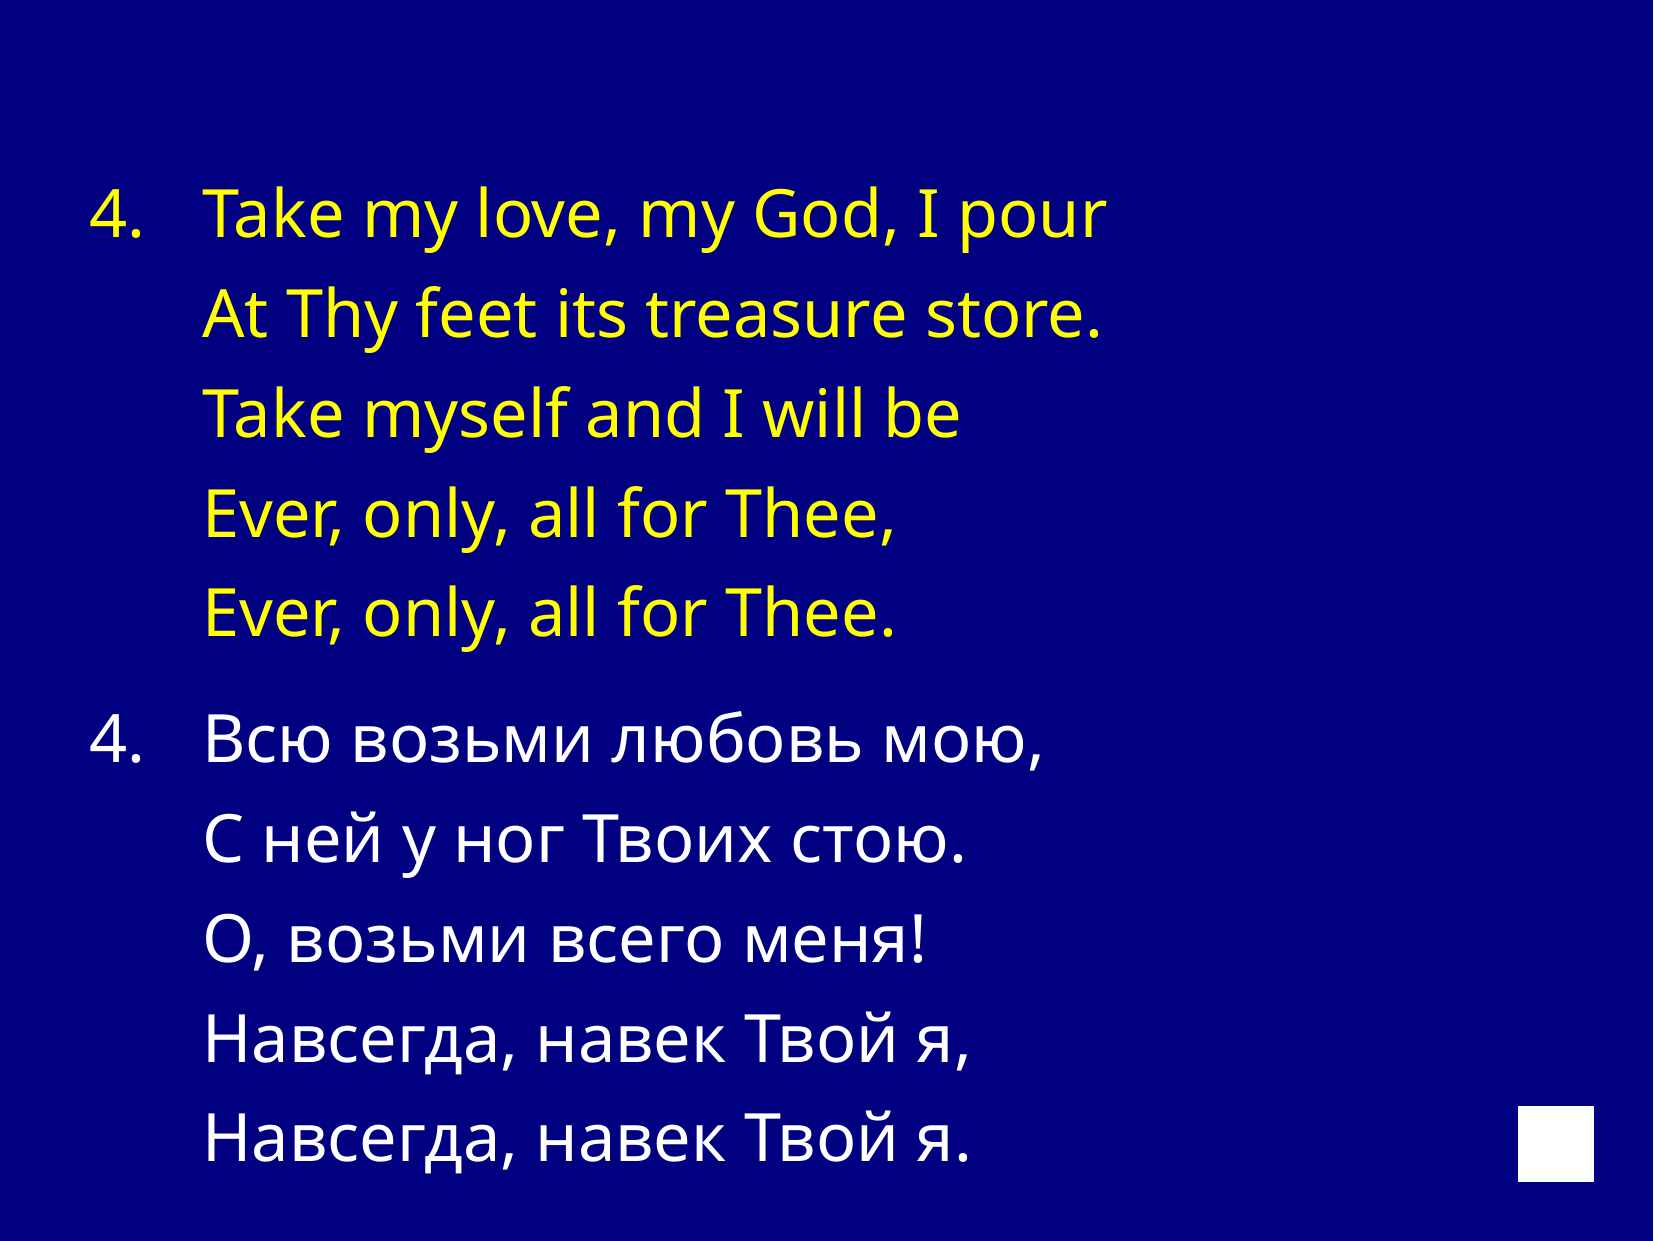

4.	Take my love, my God, I pour
	At Thy feet its treasure store.
	Take myself and I will be
	Ever, only, all for Thee,
	Ever, only, all for Thee.
4.	Всю возьми любовь мою,
	С ней у ног Твоих стою.
	О, возьми всего меня!
	Навсегда, навек Твой я,
	Навсегда, навек Твой я.